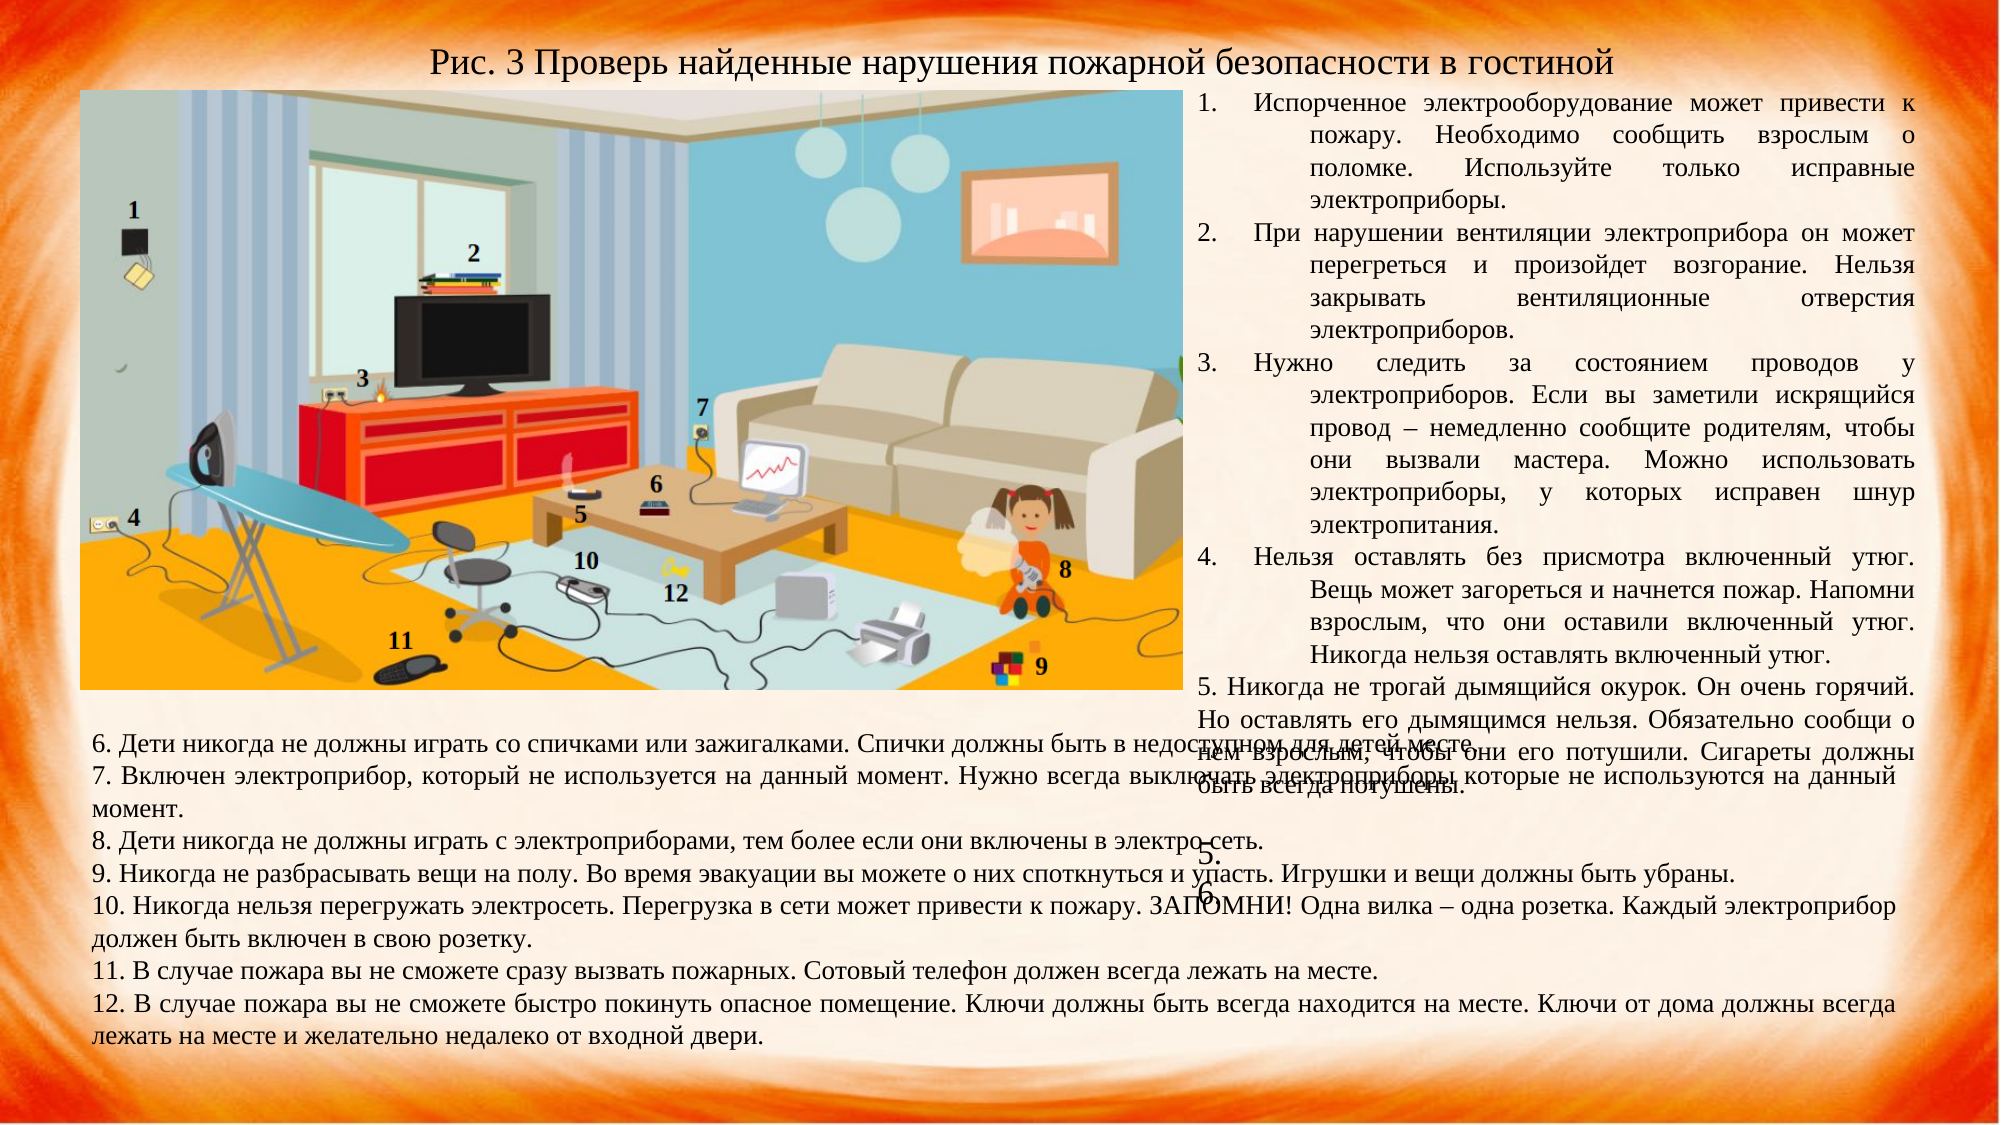

Рис. 3 Проверь найденные нарушения пожарной безопасности в гостиной
Испорченное электрооборудование может привести к пожару. Необходимо сообщить взрослым о поломке. Используйте только исправные электроприборы.
При нарушении вентиляции электроприбора он может перегреться и произойдет возгорание. Нельзя закрывать вентиляционные отверстия электроприборов.
Нужно следить за состоянием проводов у электроприборов. Если вы заметили искрящийся провод – немедленно сообщите родителям, чтобы они вызвали мастера. Можно использовать электроприборы, у которых исправен шнур электропитания.
Нельзя оставлять без присмотра включенный утюг. Вещь может загореться и начнется пожар. Напомни взрослым, что они оставили включенный утюг. Никогда нельзя оставлять включенный утюг.
5. Никогда не трогай дымящийся окурок. Он очень горячий. Но оставлять его дымящимся нельзя. Обязательно сообщи о нем взрослым, чтобы они его потушили. Сигареты должны быть всегда потушены.
6. Дети никогда не должны играть со спичками или зажигалками. Спички должны быть в недоступном для детей месте.
7. Включен электроприбор, который не используется на данный момент. Нужно всегда выключать электроприборы которые не используются на данный момент.
8. Дети никогда не должны играть с электроприборами, тем более если они включены в электро сеть.
9. Никогда не разбрасывать вещи на полу. Во время эвакуации вы можете о них споткнуться и упасть. Игрушки и вещи должны быть убраны.
10. Никогда нельзя перегружать электросеть. Перегрузка в сети может привести к пожару. ЗАПОМНИ! Одна вилка – одна розетка. Каждый электроприбор должен быть включен в свою розетку.
11. В случае пожара вы не сможете сразу вызвать пожарных. Сотовый телефон должен всегда лежать на месте.
12. В случае пожара вы не сможете быстро покинуть опасное помещение. Ключи должны быть всегда находится на месте. Ключи от дома должны всегда лежать на месте и желательно недалеко от входной двери.